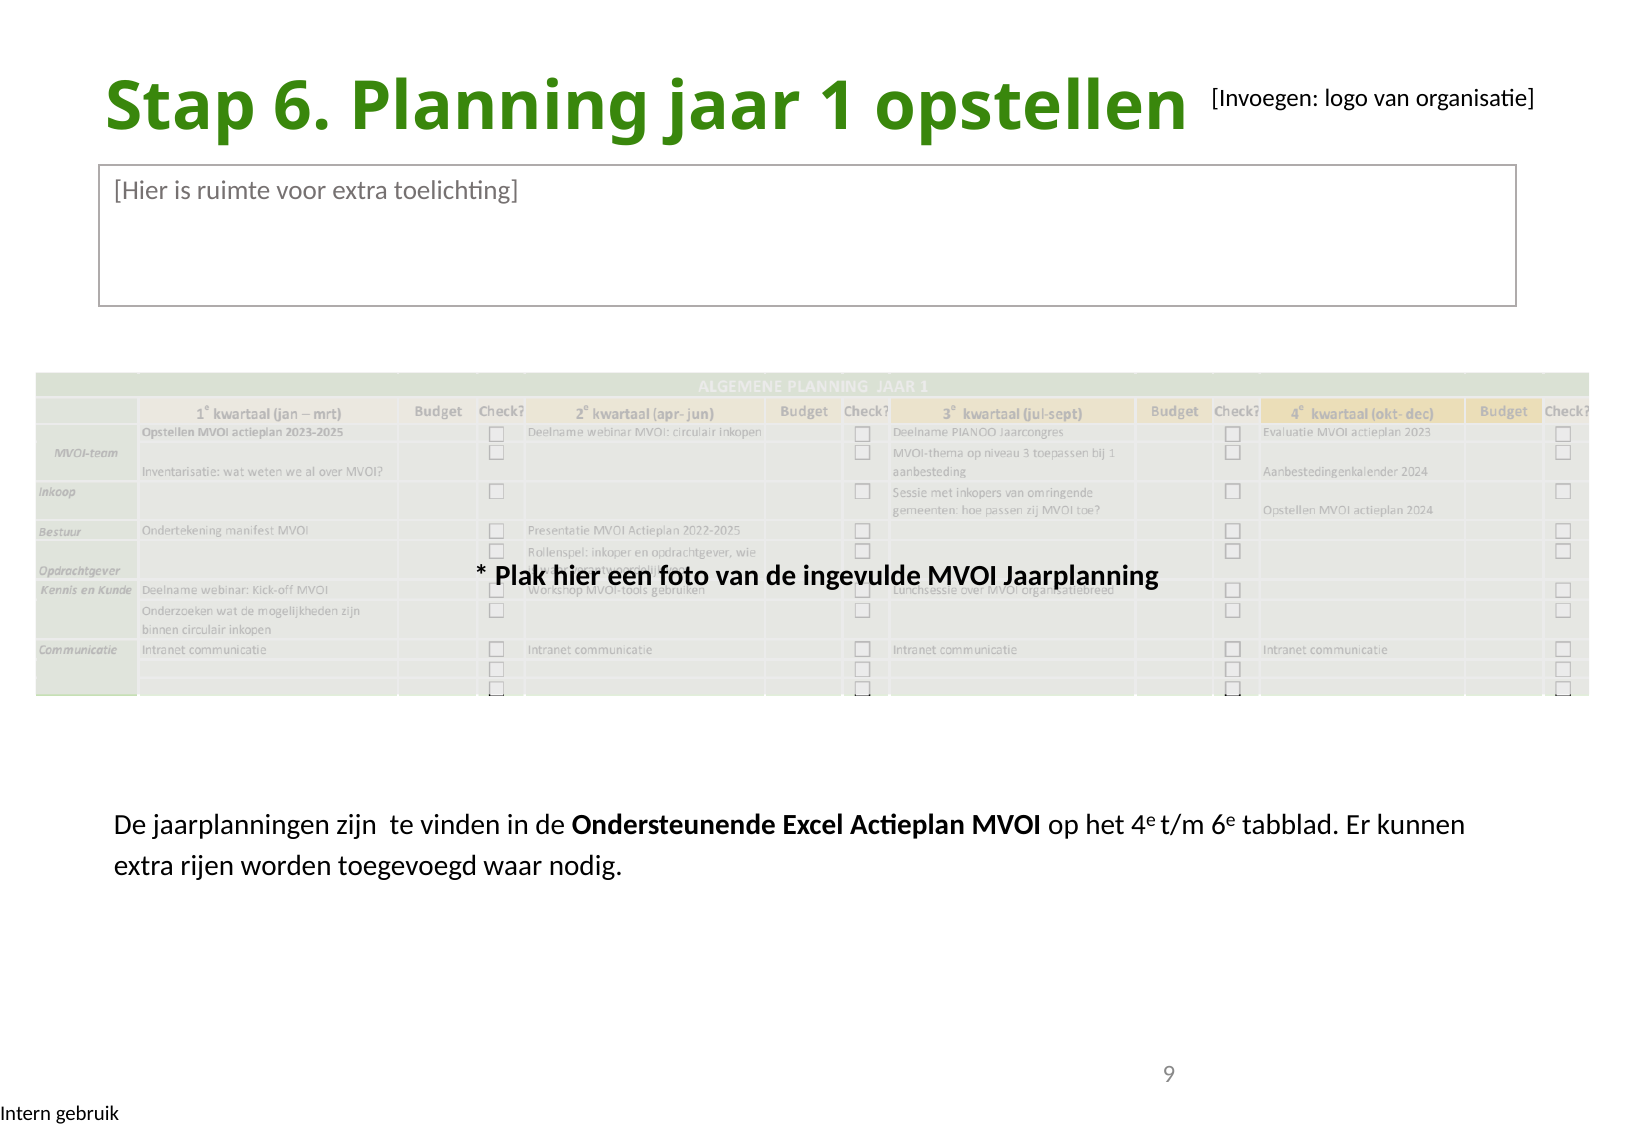

Stap 6. Planning jaar 1 opstellen
[Invoegen: logo van organisatie]
[Hier is ruimte voor extra toelichting]
* Plak hier een foto van de ingevulde MVOI Jaarplanning
De jaarplanningen zijn te vinden in de Ondersteunende Excel Actieplan MVOI op het 4e t/m 6e tabblad. Er kunnen extra rijen worden toegevoegd waar nodig.